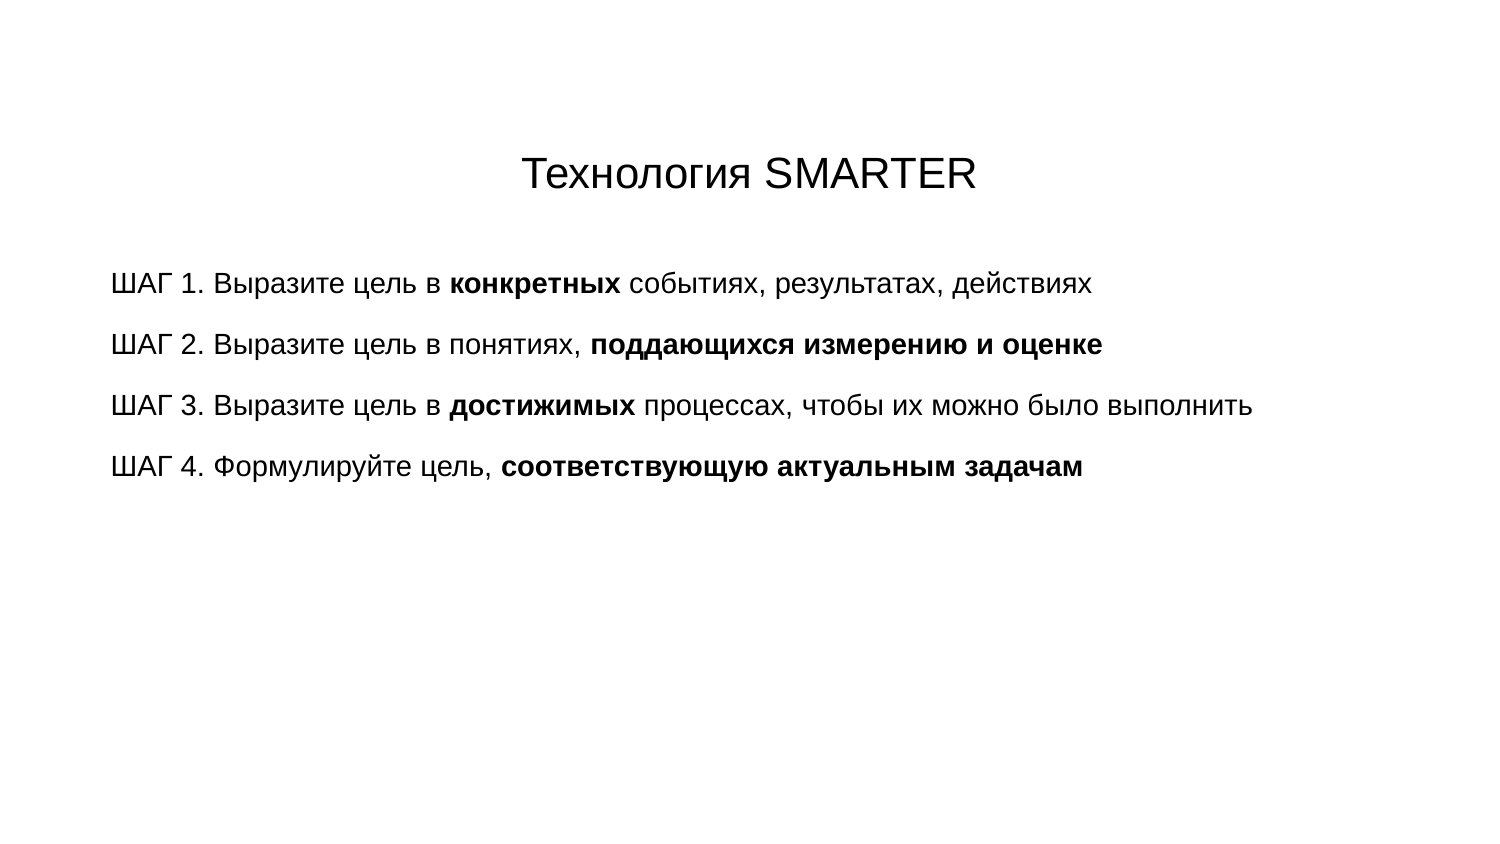

Технология SMARTER
ШАГ 1. Выразите цель в конкретных событиях, результатах, действиях
ШАГ 2. Выразите цель в понятиях, поддающихся измерению и оценке
ШАГ 3. Выразите цель в достижимых процессах, чтобы их можно было выполнить
ШАГ 4. Формулируйте цель, соответствующую актуальным задачам